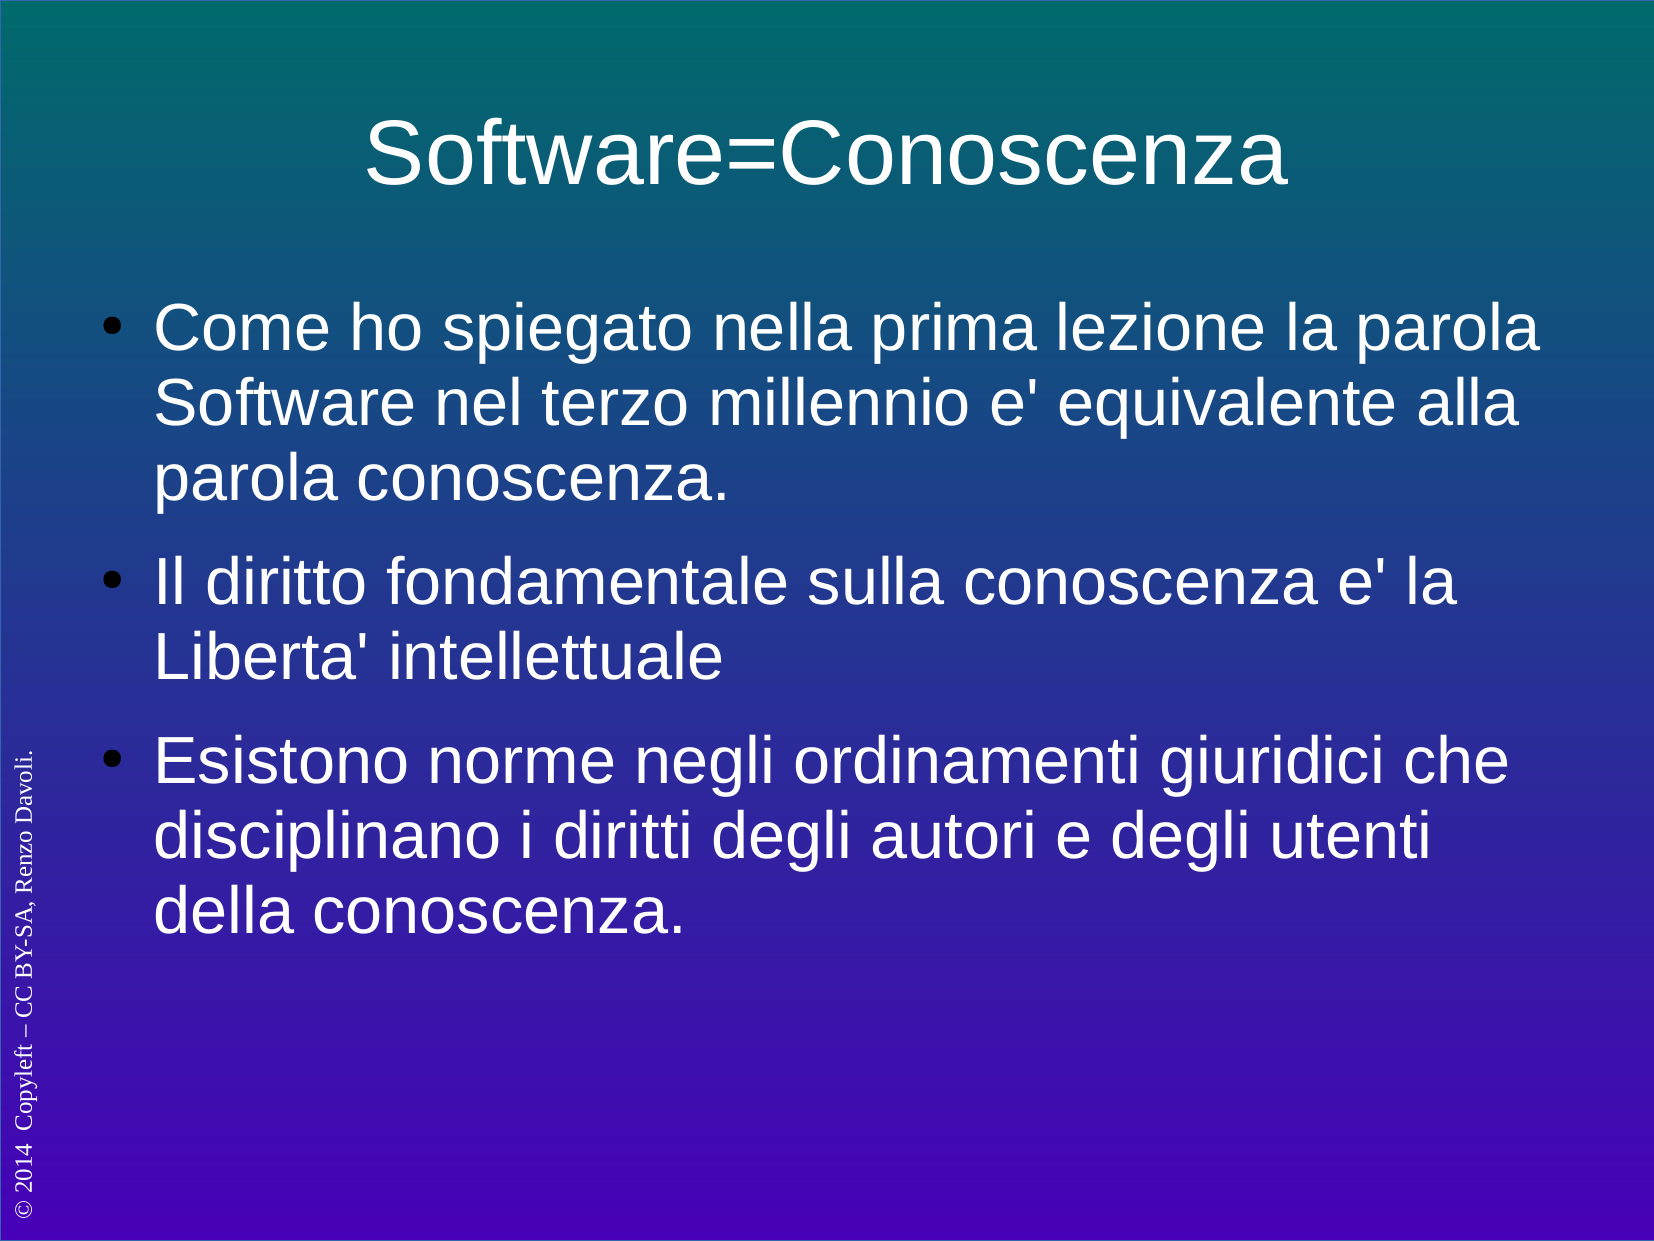

# Software=Conoscenza
Come ho spiegato nella prima lezione la parola Software nel terzo millennio e' equivalente alla parola conoscenza.
Il diritto fondamentale sulla conoscenza e' la Liberta' intellettuale
Esistono norme negli ordinamenti giuridici che disciplinano i diritti degli autori e degli utenti della conoscenza.